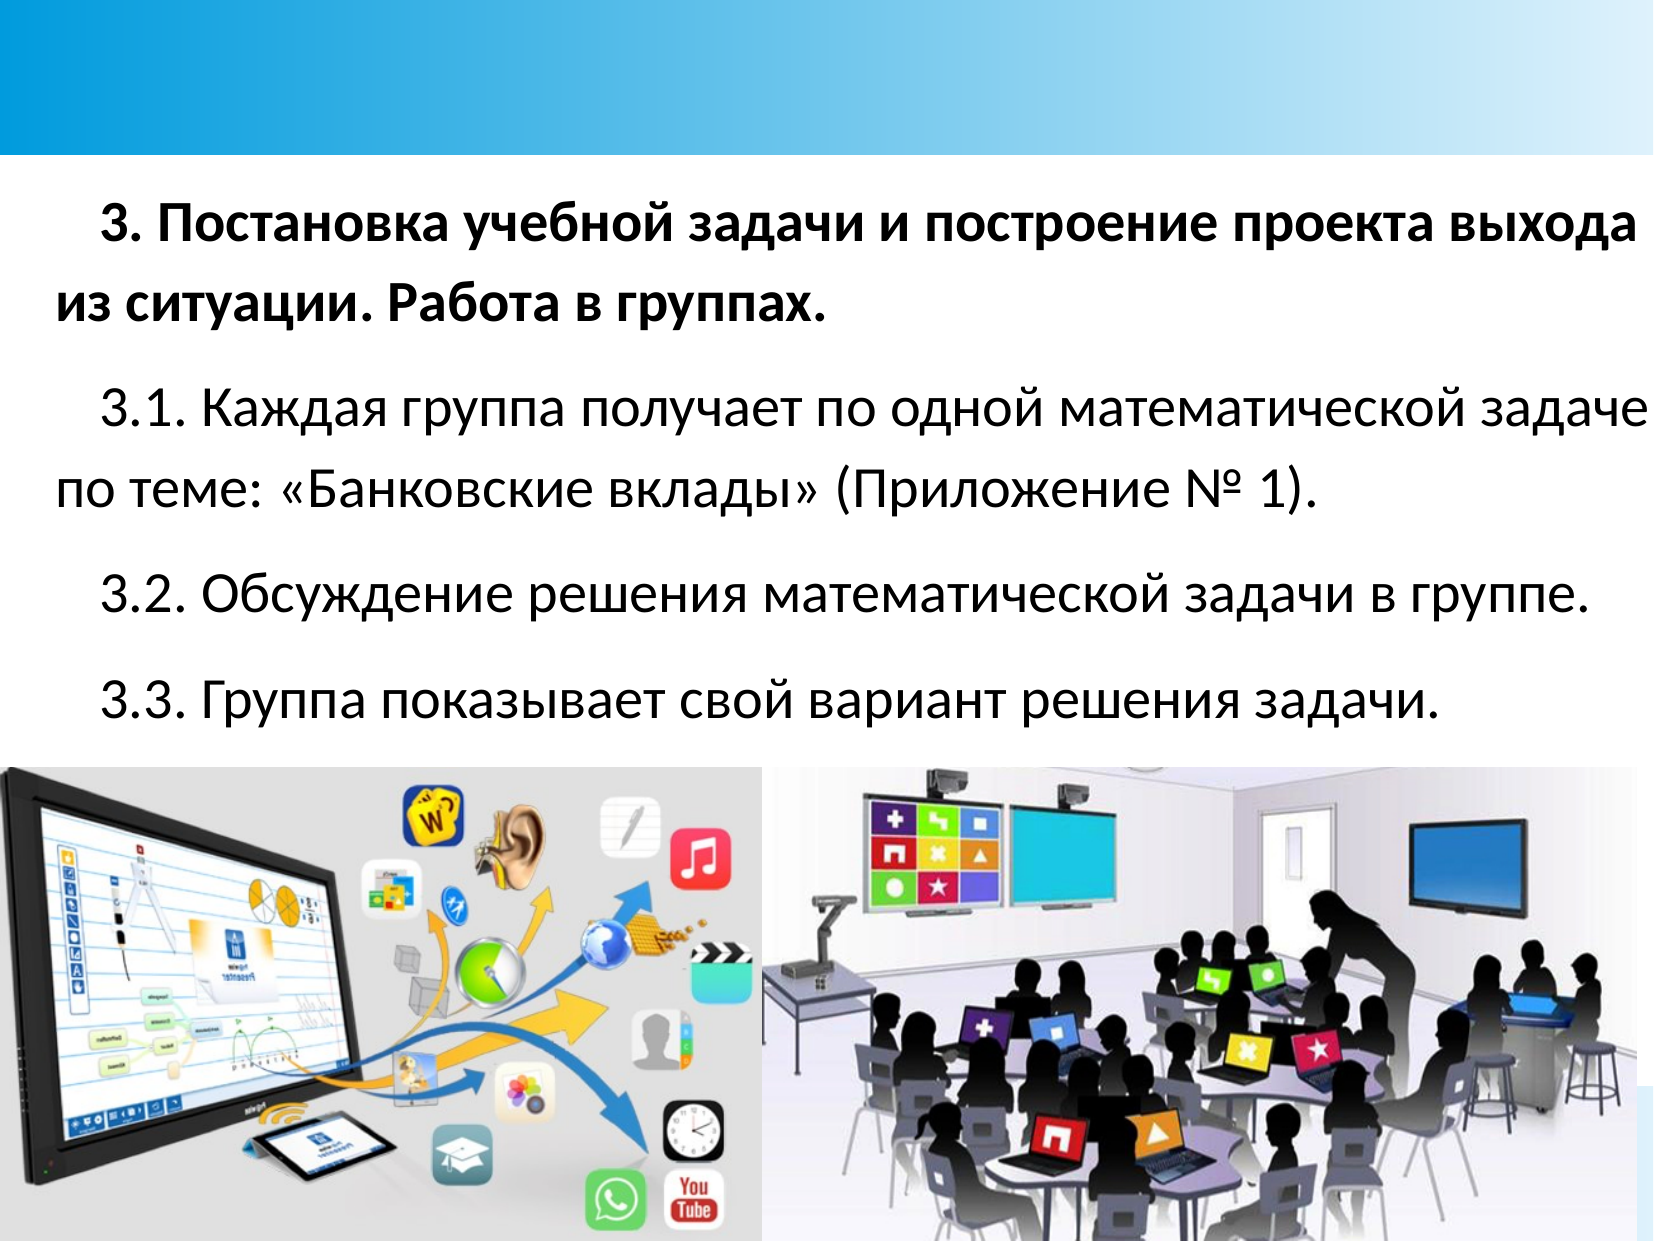

3. Постановка учебной задачи и построение проекта выхода из ситуации. Работа в группах.
3.1. Каждая группа получает по одной математической задаче по теме: «Банковские вклады» (Приложение № 1).
3.2. Обсуждение решения математической задачи в группе.
3.3. Группа показывает свой вариант решения задачи.